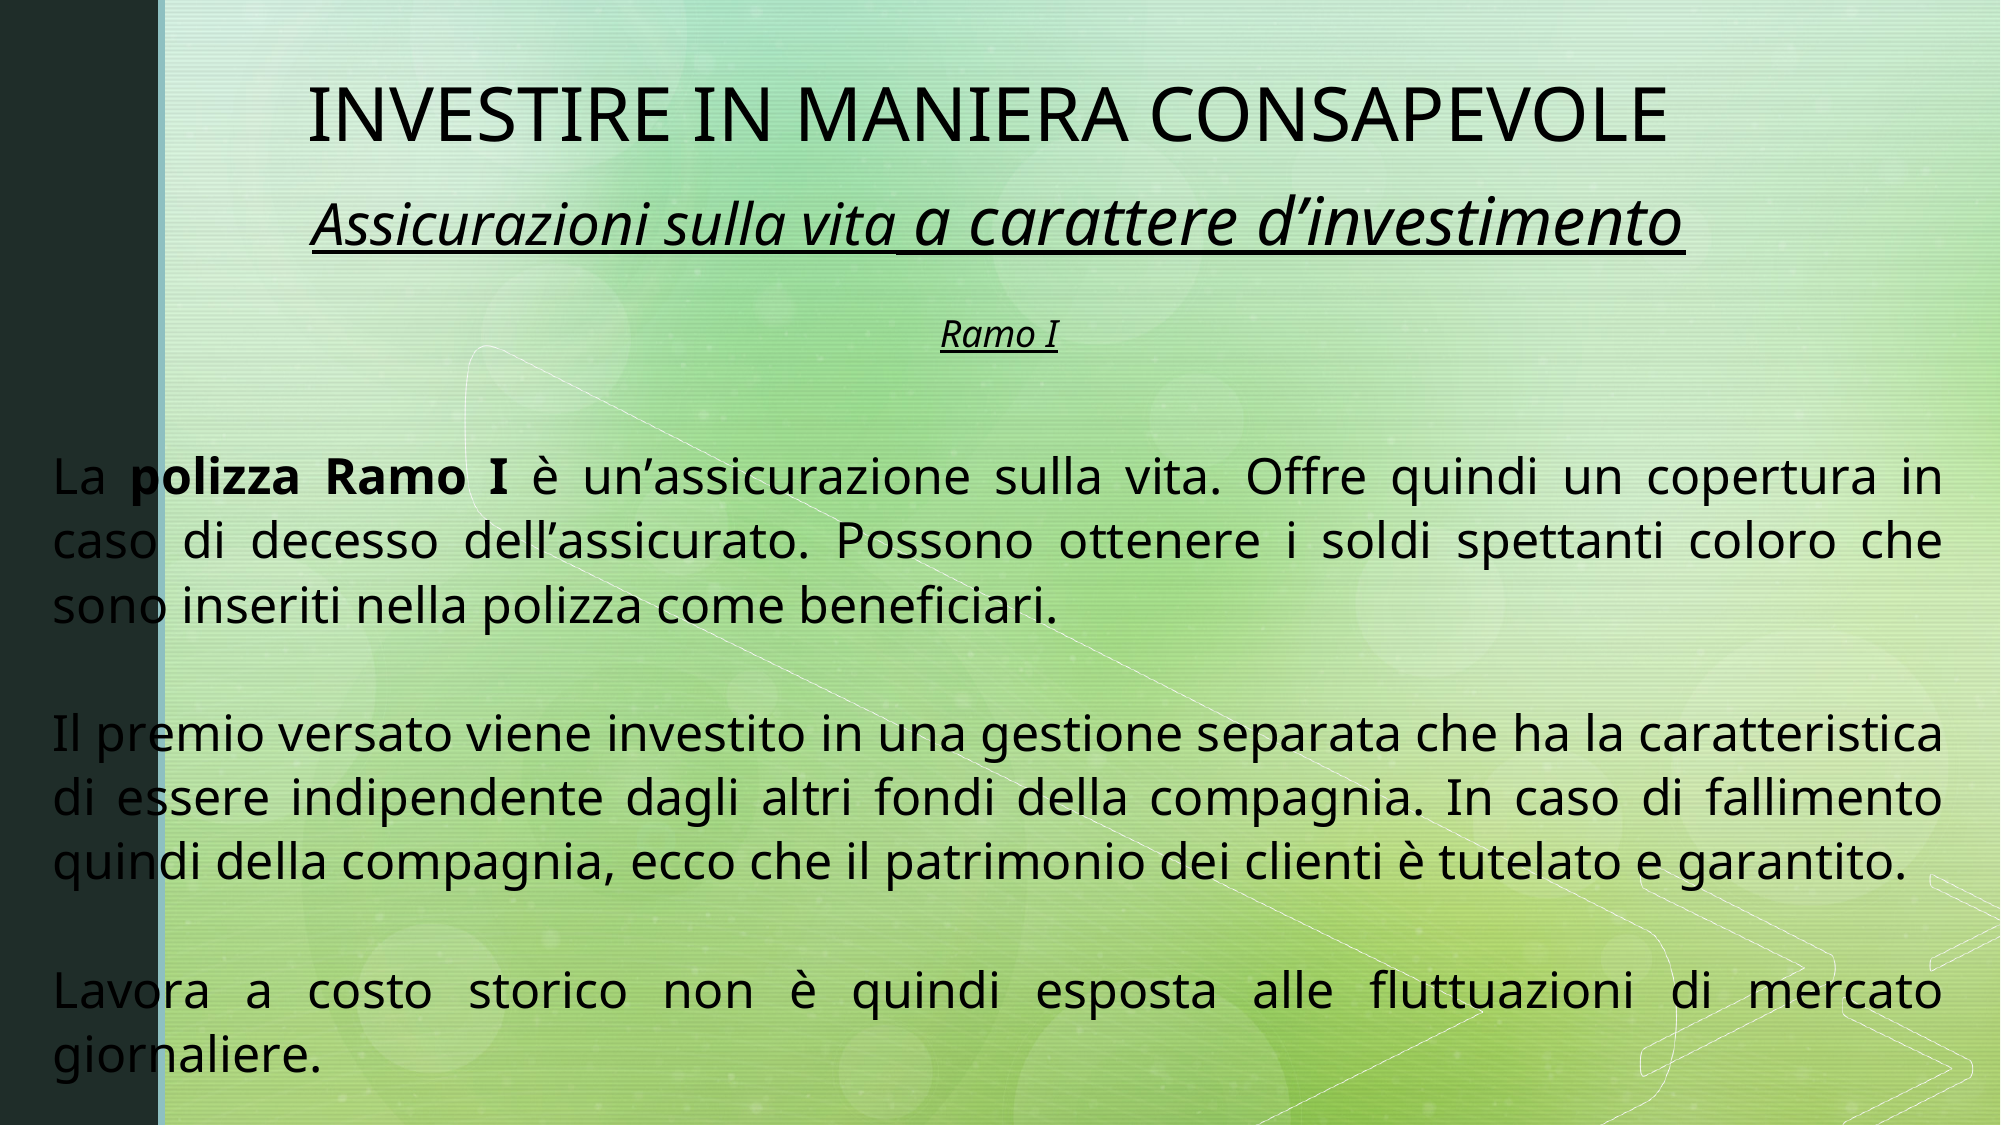

INVESTIRE IN MANIERA CONSAPEVOLE
Assicurazioni sulla vita a carattere d’investimento
Ramo I
La polizza Ramo I è un’assicurazione sulla vita. Offre quindi un copertura in caso di decesso dell’assicurato. Possono ottenere i soldi spettanti coloro che sono inseriti nella polizza come beneficiari.
Il premio versato viene investito in una gestione separata che ha la caratteristica di essere indipendente dagli altri fondi della compagnia. In caso di fallimento quindi della compagnia, ecco che il patrimonio dei clienti è tutelato e garantito.
Lavora a costo storico non è quindi esposta alle fluttuazioni di mercato giornaliere.